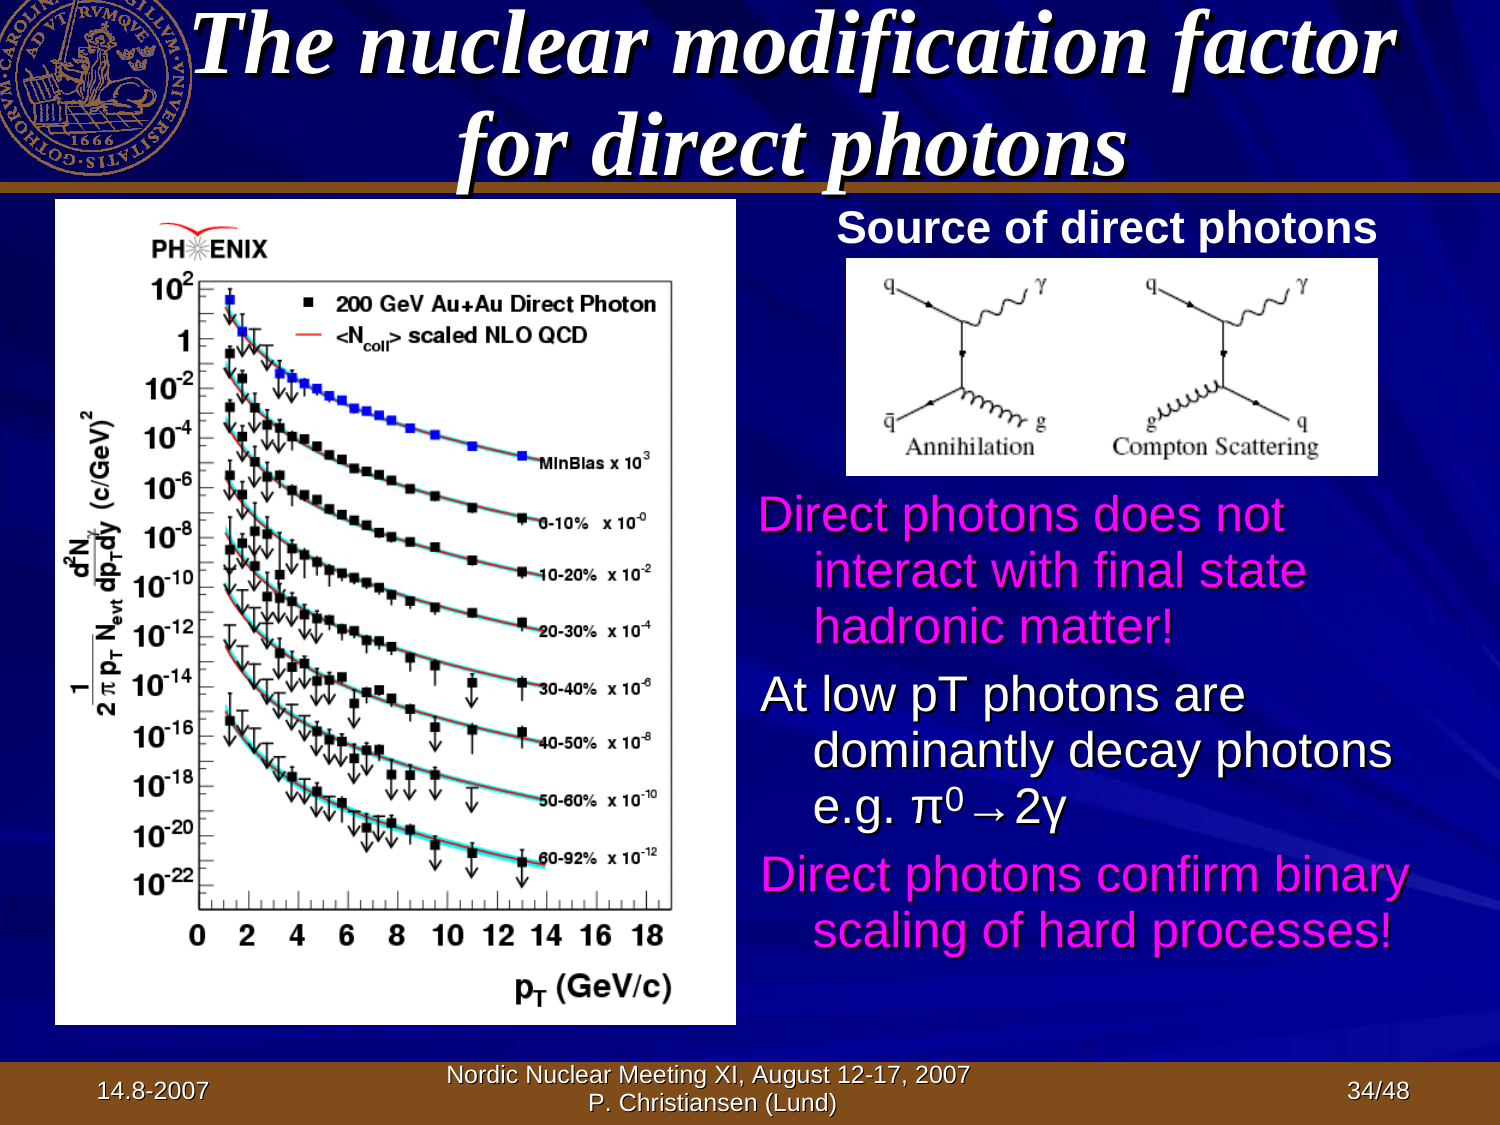

# The nuclear modification factor for direct photons
Source of direct photons
Direct photons does not interact with final state hadronic matter!
At low pT photons are dominantly decay photons e.g. π0→2γ
Direct photons confirm binary scaling of hard processes!
34